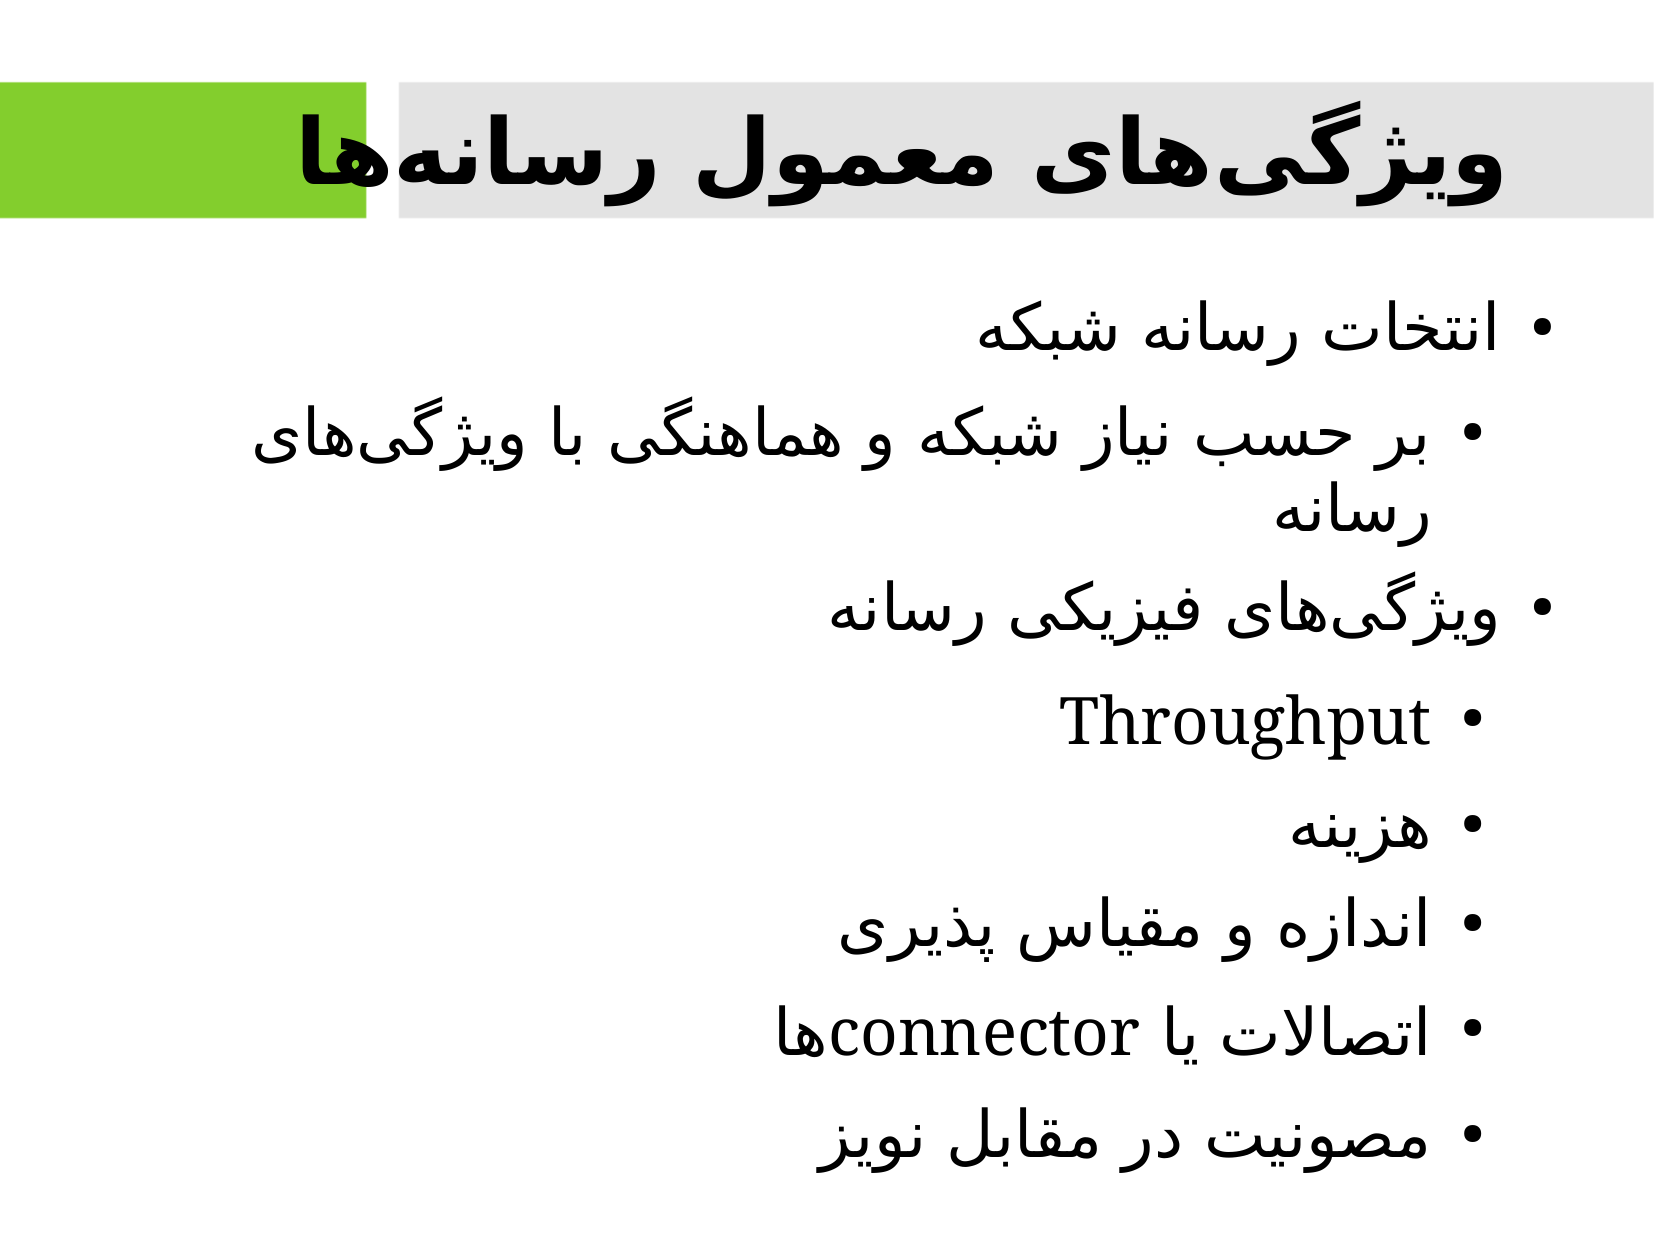

# ویژگی‌های معمول رسانه‌ها
انتخات رسانه شبکه
بر حسب نیاز شبکه و هماهنگی با ویژگی‌های رسانه
ویژگی‌های فیزیکی رسانه
Throughput
هزینه
اندازه و مقیاس پذیری
اتصالات یا connectorها
مصونیت در مقابل نویز